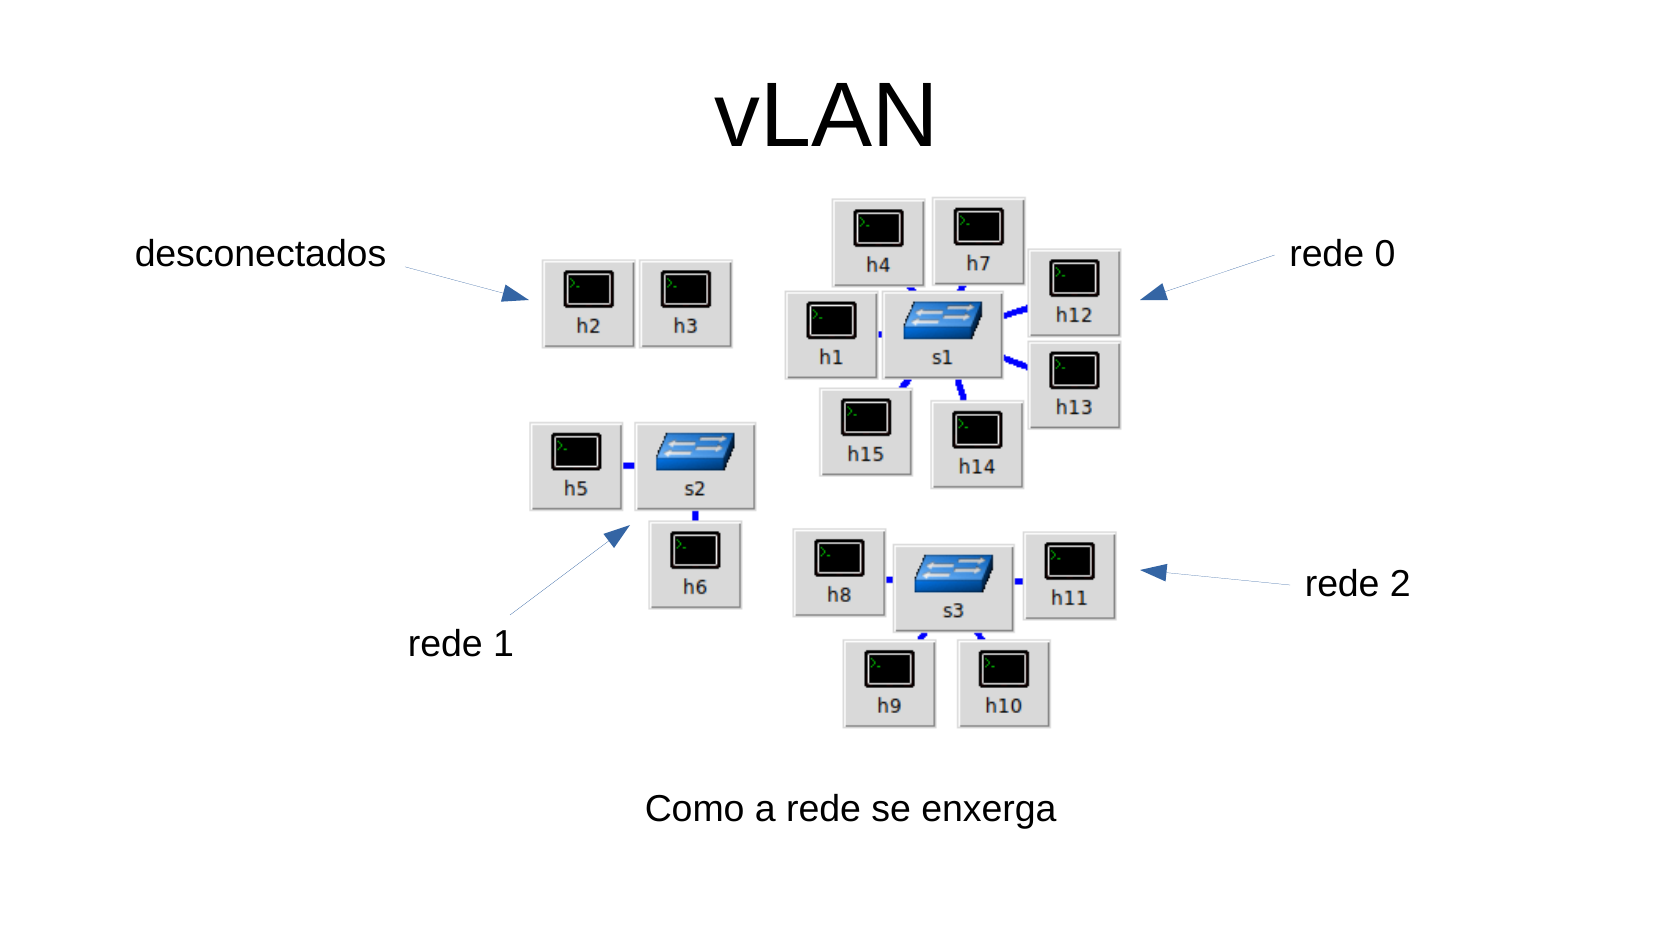

# vLAN
desconectados
rede 0
rede 2
rede 1
Como a rede se enxerga